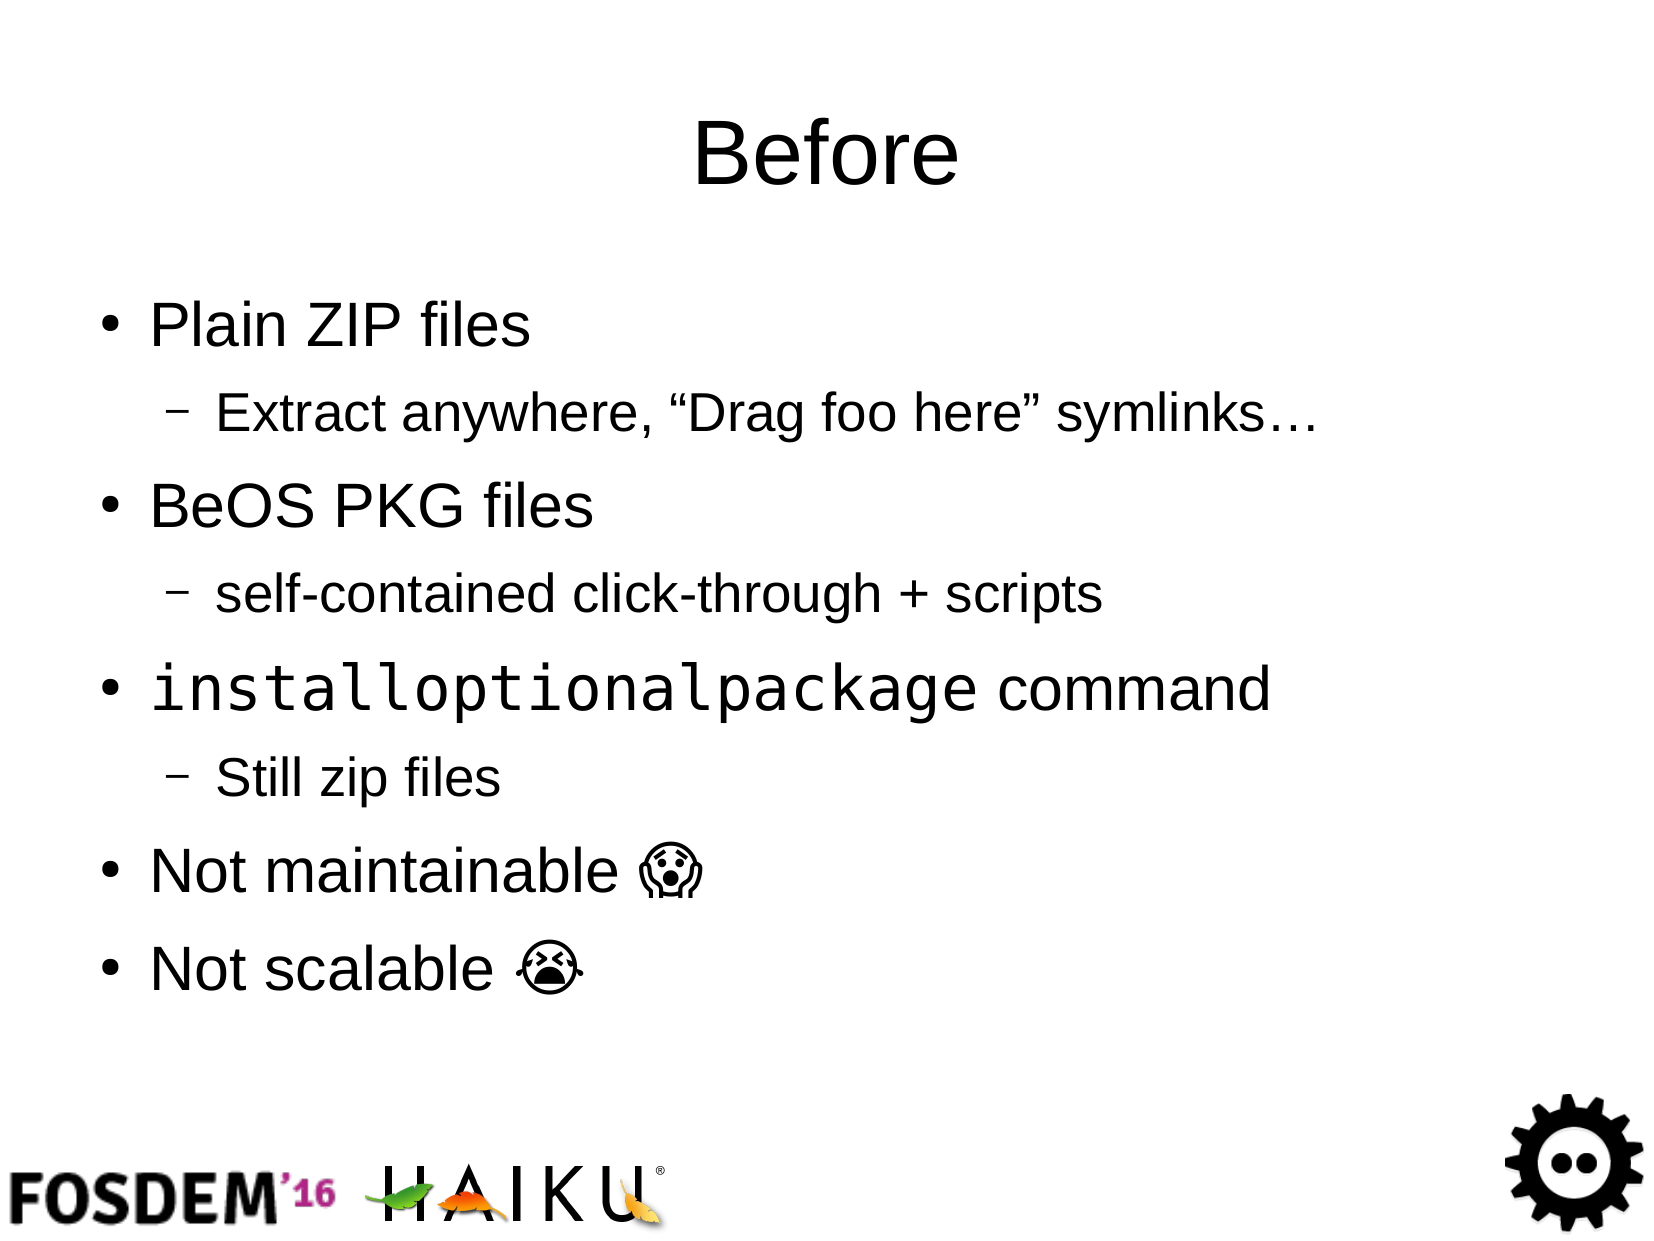

# Before
Plain ZIP files
Extract anywhere, “Drag foo here” symlinks…
BeOS PKG files
self-contained click-through + scripts
installoptionalpackage command
Still zip files
Not maintainable 😱
Not scalable 😭